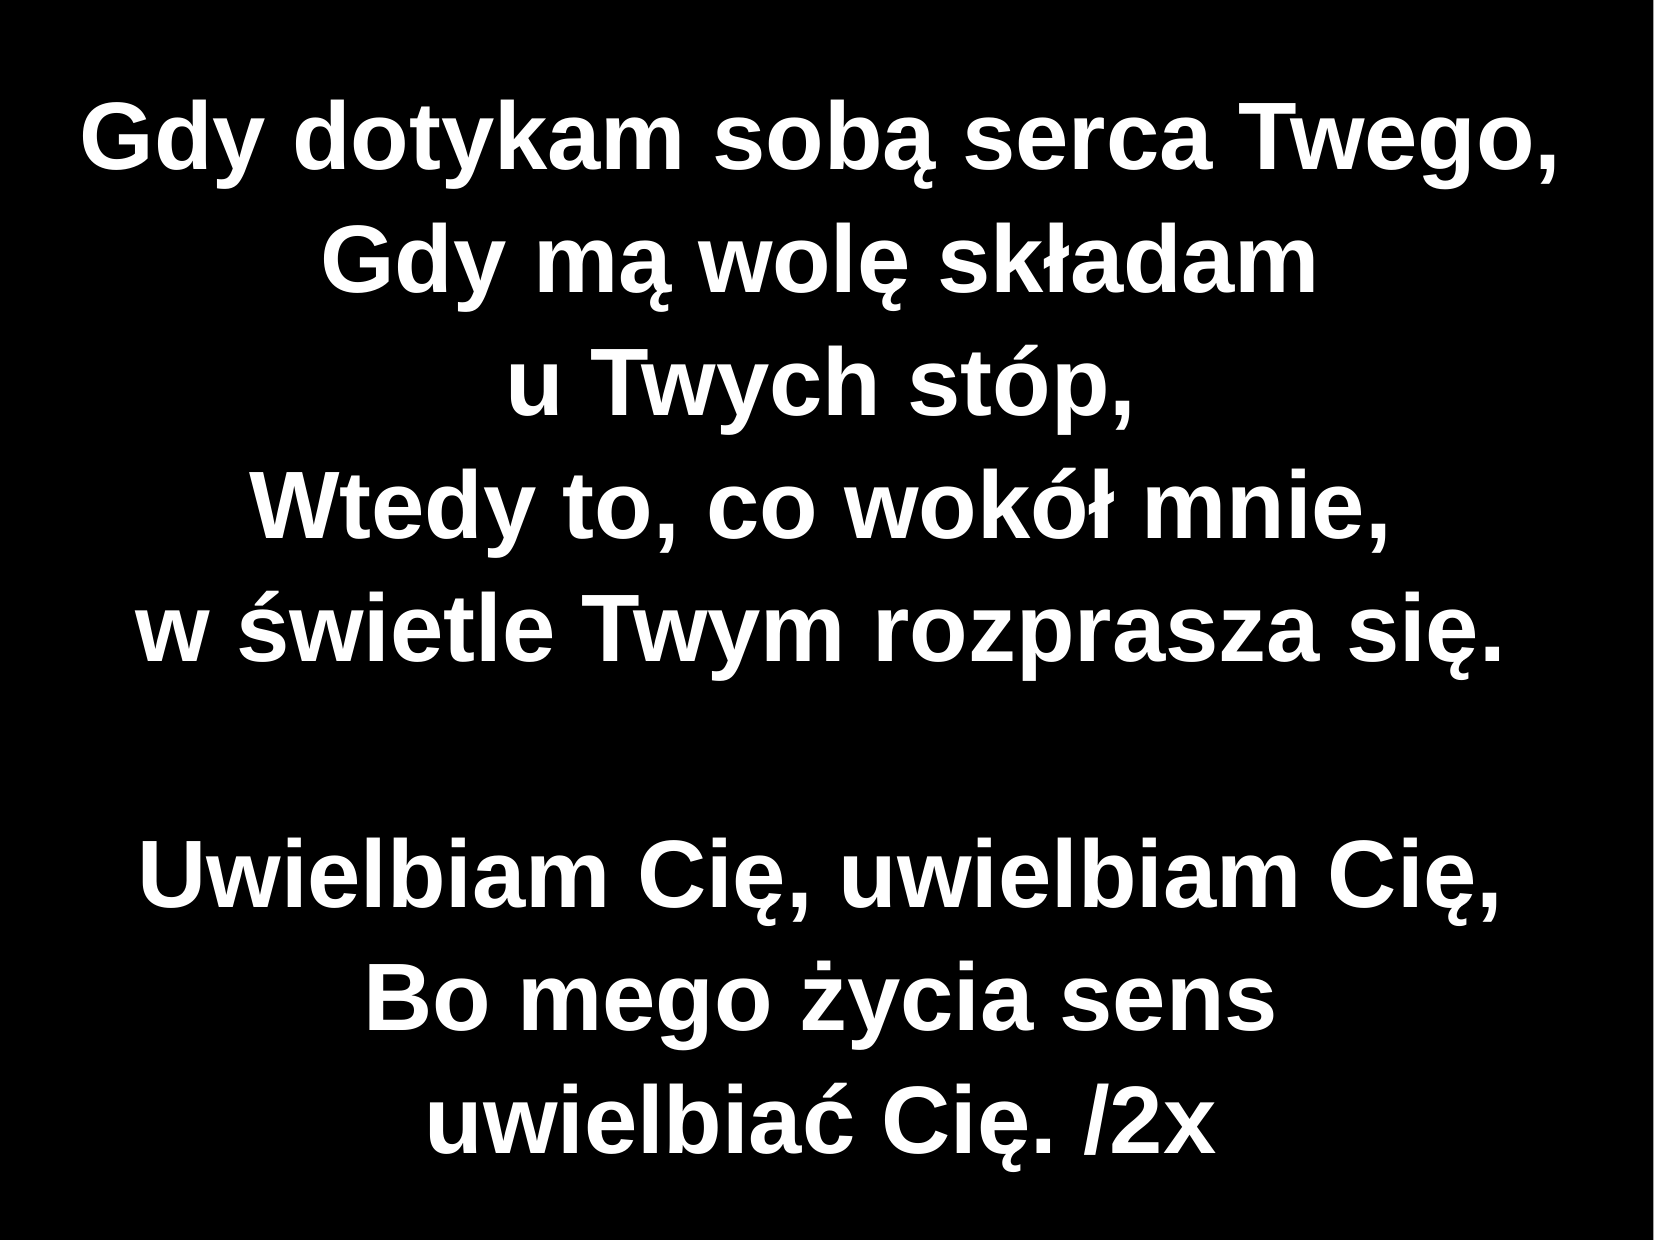

# Gdy dotykam sobą serca Twego,
Gdy mą wolę składam
u Twych stóp,
Wtedy to, co wokół mnie,
w świetle Twym rozprasza się.
Uwielbiam Cię, uwielbiam Cię,
Bo mego życia sens
uwielbiać Cię. /2x